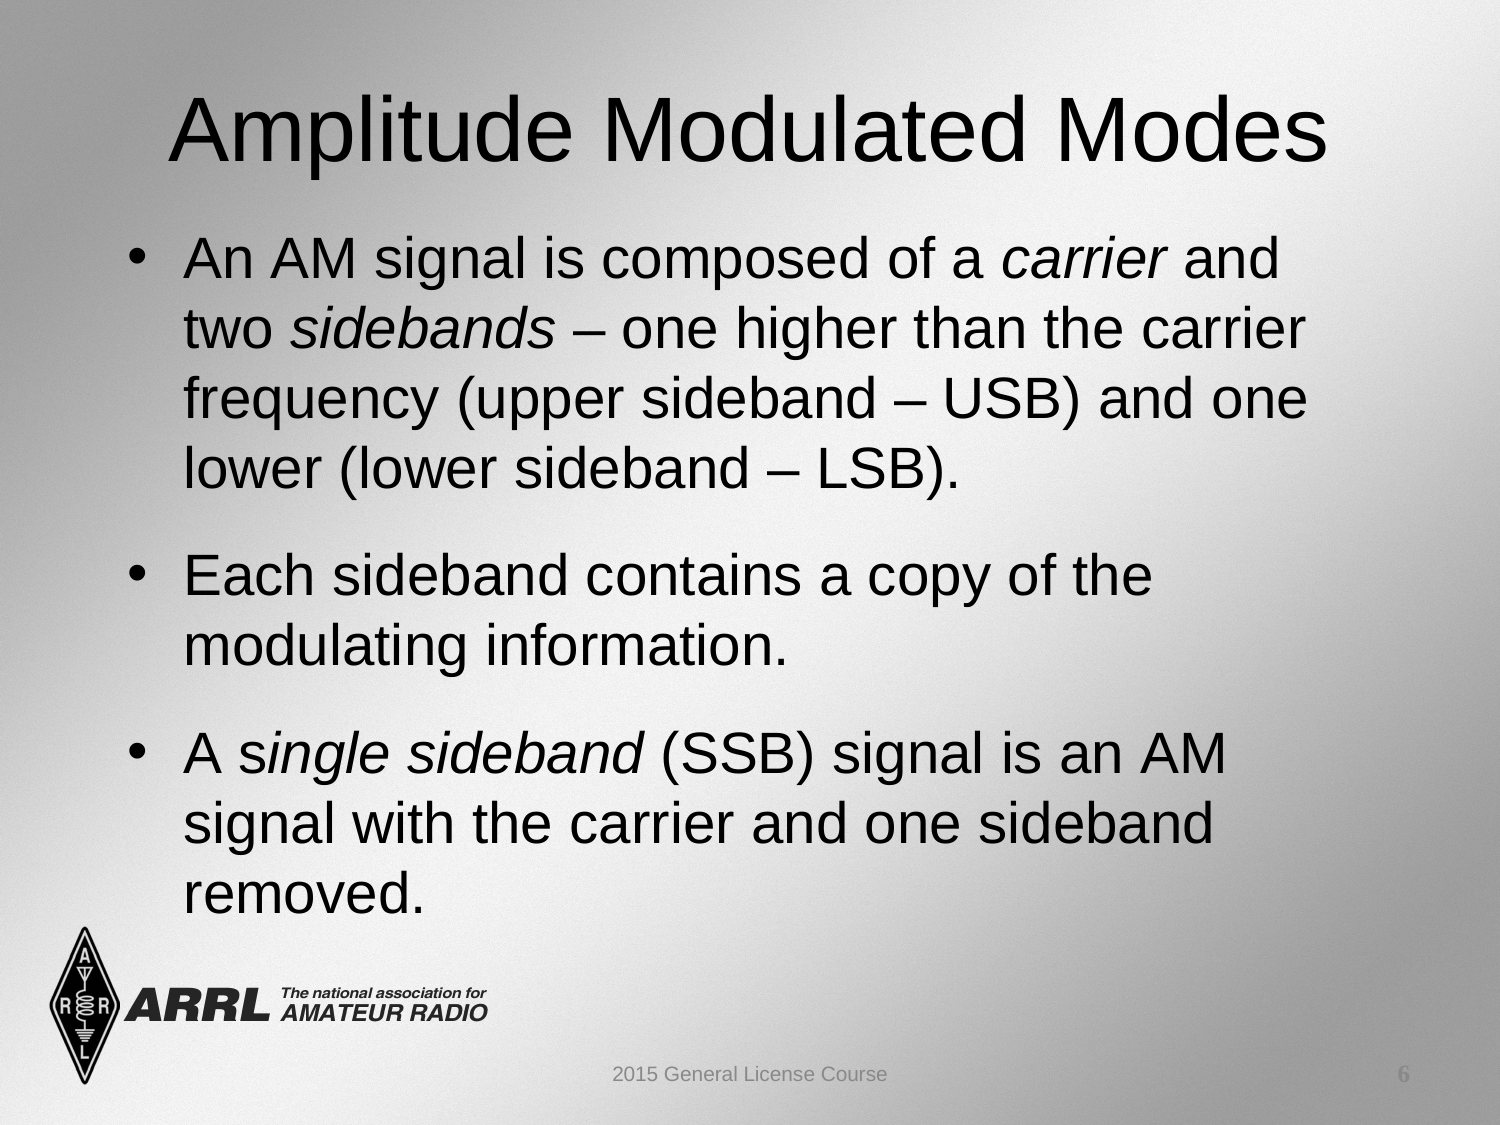

Amplitude Modulated Modes
An AM signal is composed of a carrier and two sidebands – one higher than the carrier frequency (upper sideband – USB) and one lower (lower sideband – LSB).
Each sideband contains a copy of the modulating information.
A single sideband (SSB) signal is an AM signal with the carrier and one sideband removed.
2015 General License Course